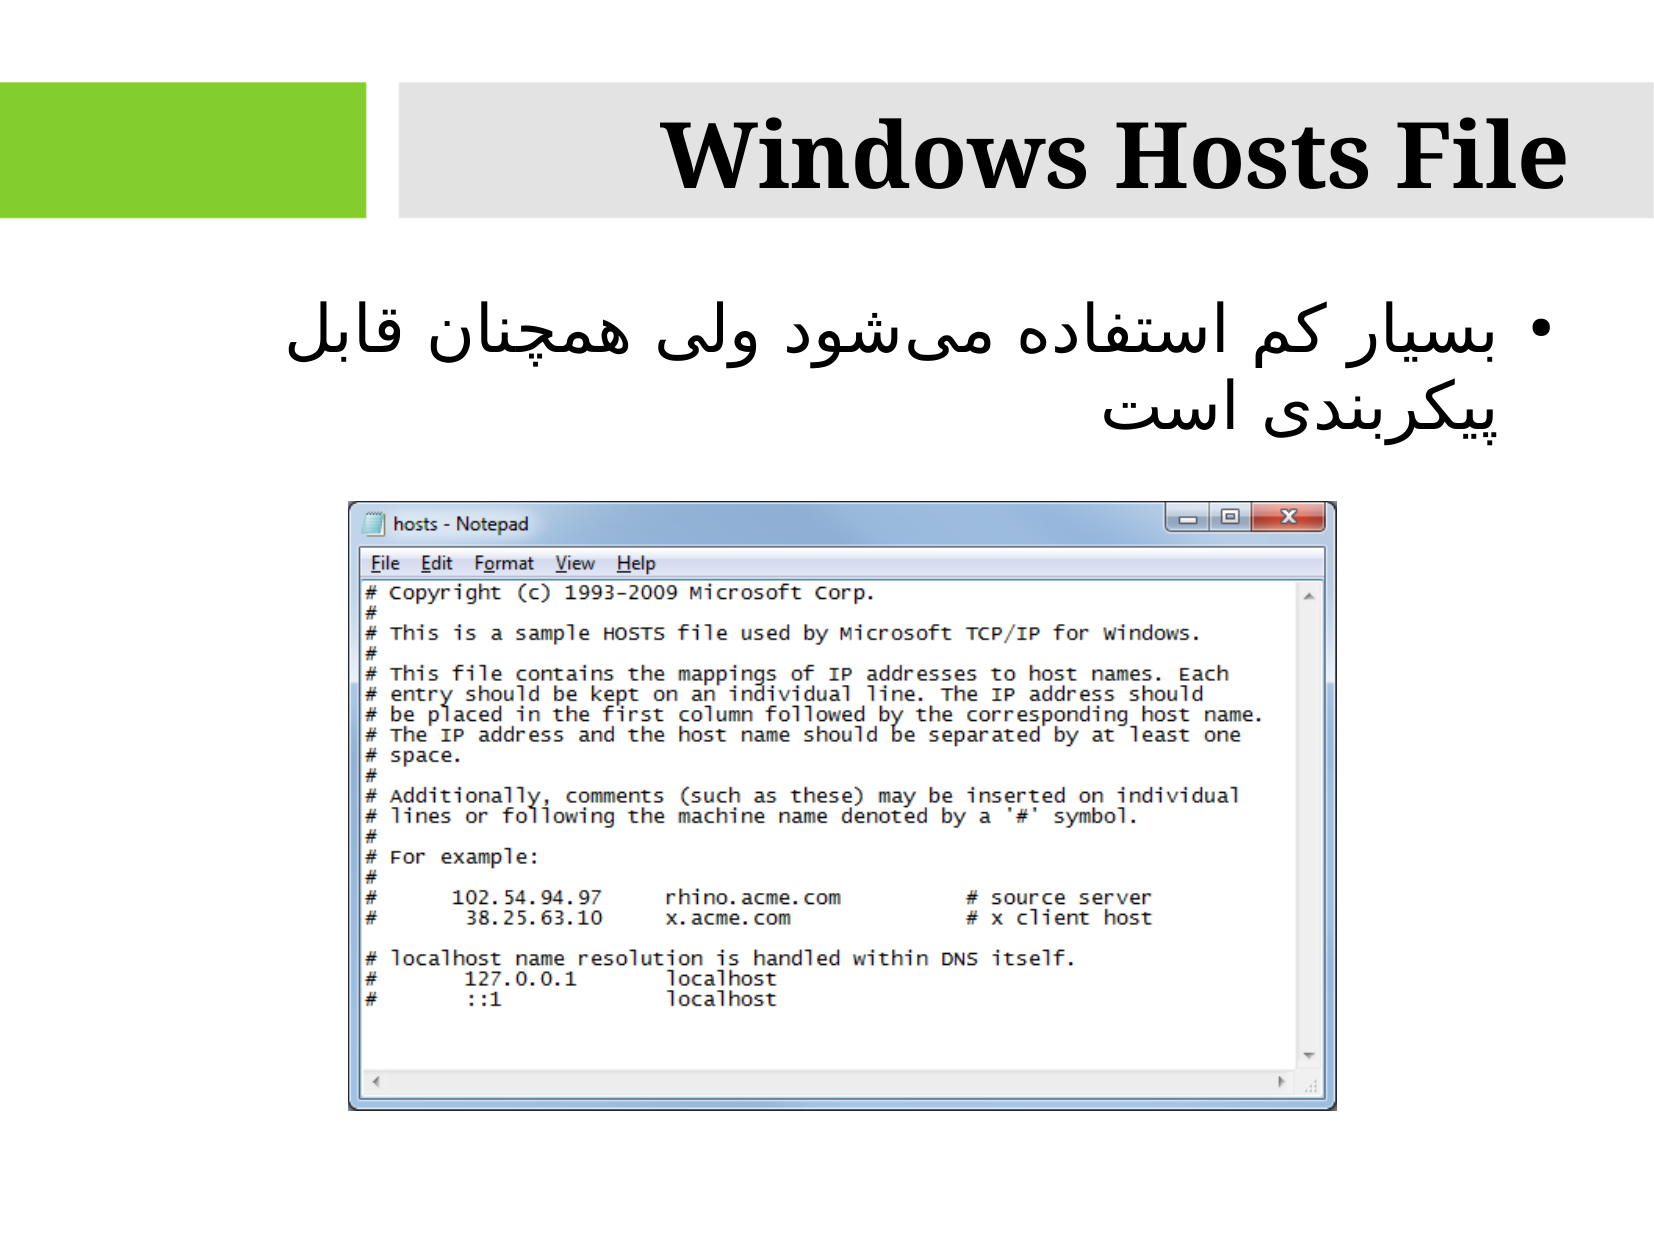

# Windows Hosts File
بسیار کم استفاده می‌شود ولی همچنان قابل پیکربندی است